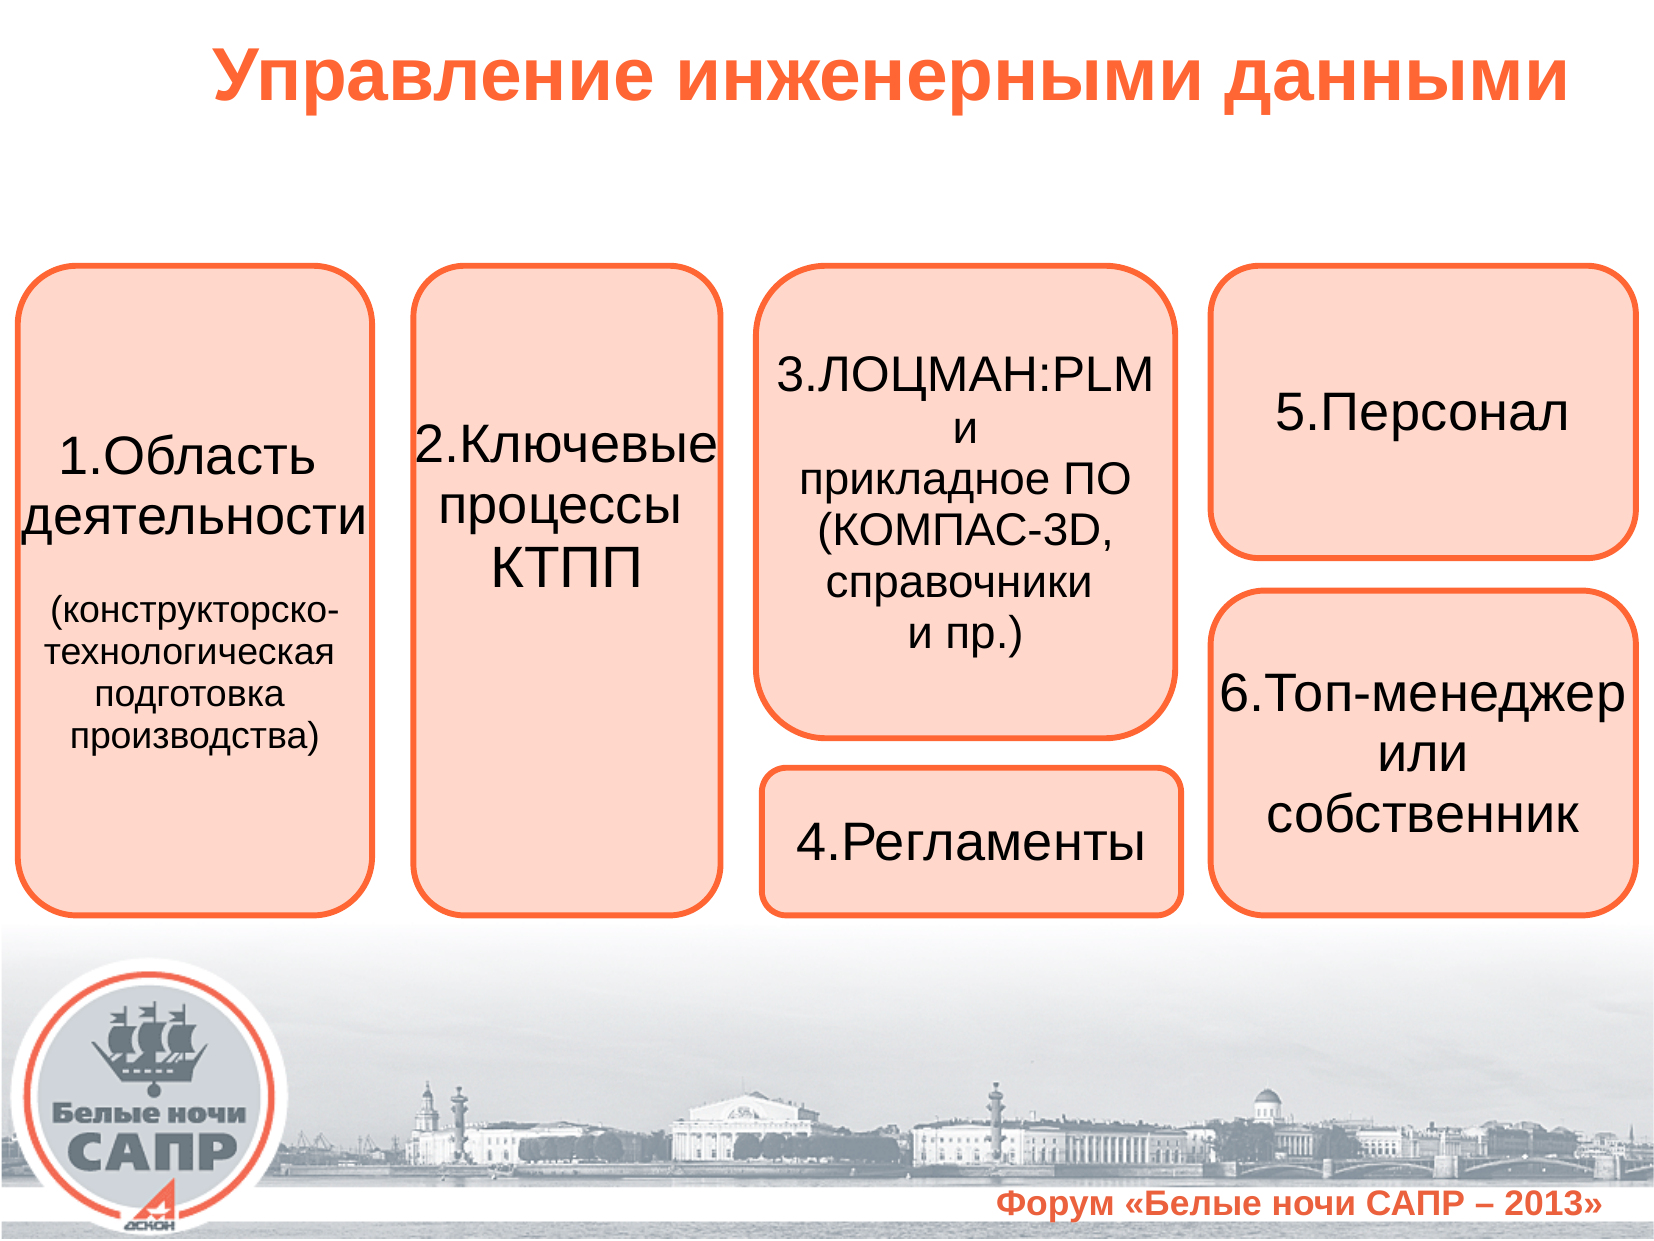

# Управление инженерными данными
1.Область
деятельности
(конструкторско-
технологическая
подготовка
производства)
 2.Ключевые
процессы
КТПП
3.ЛОЦМАН:PLM
и
прикладное ПО
(КОМПАС-3D,
справочники
и пр.)
5.Персонал
6.Топ-менеджер
 или
собственник
4.Регламенты